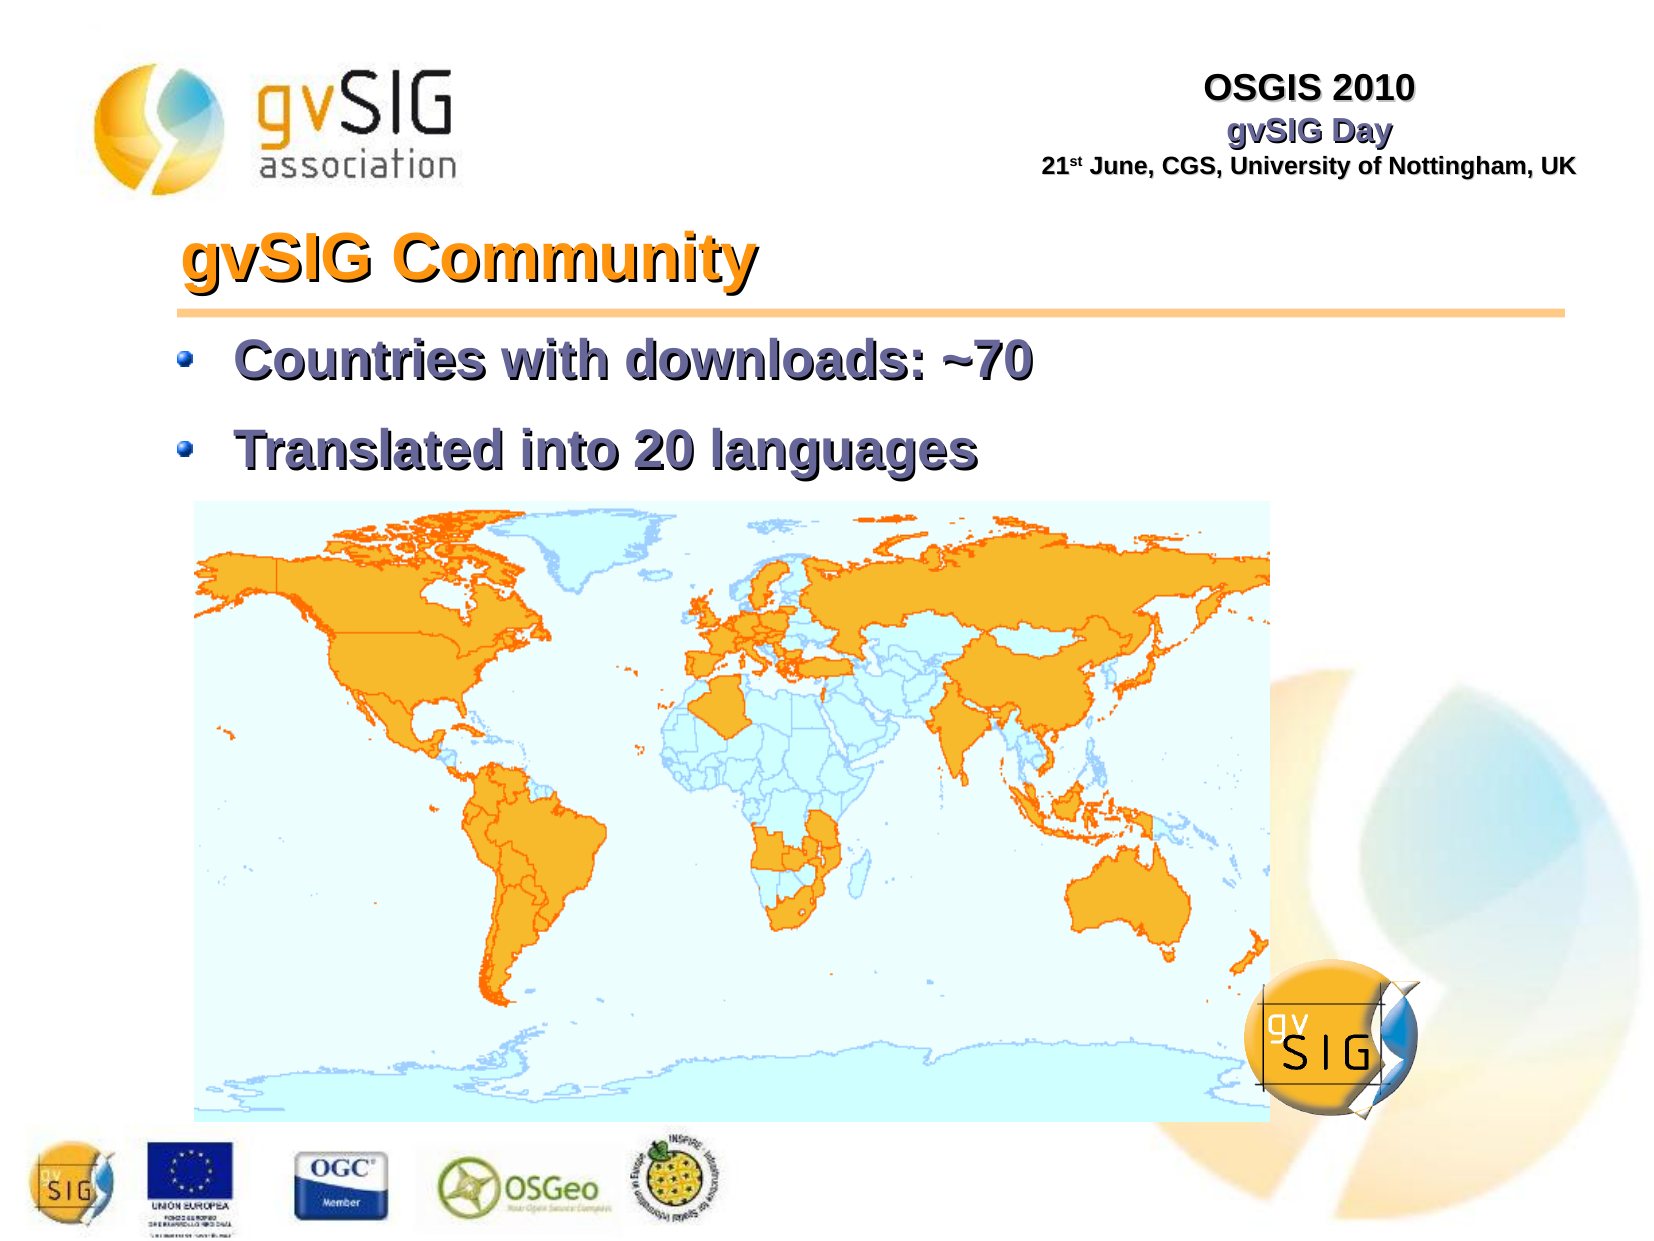

gvSIG Community
# Countries with downloads: ~70
Translated into 20 languages